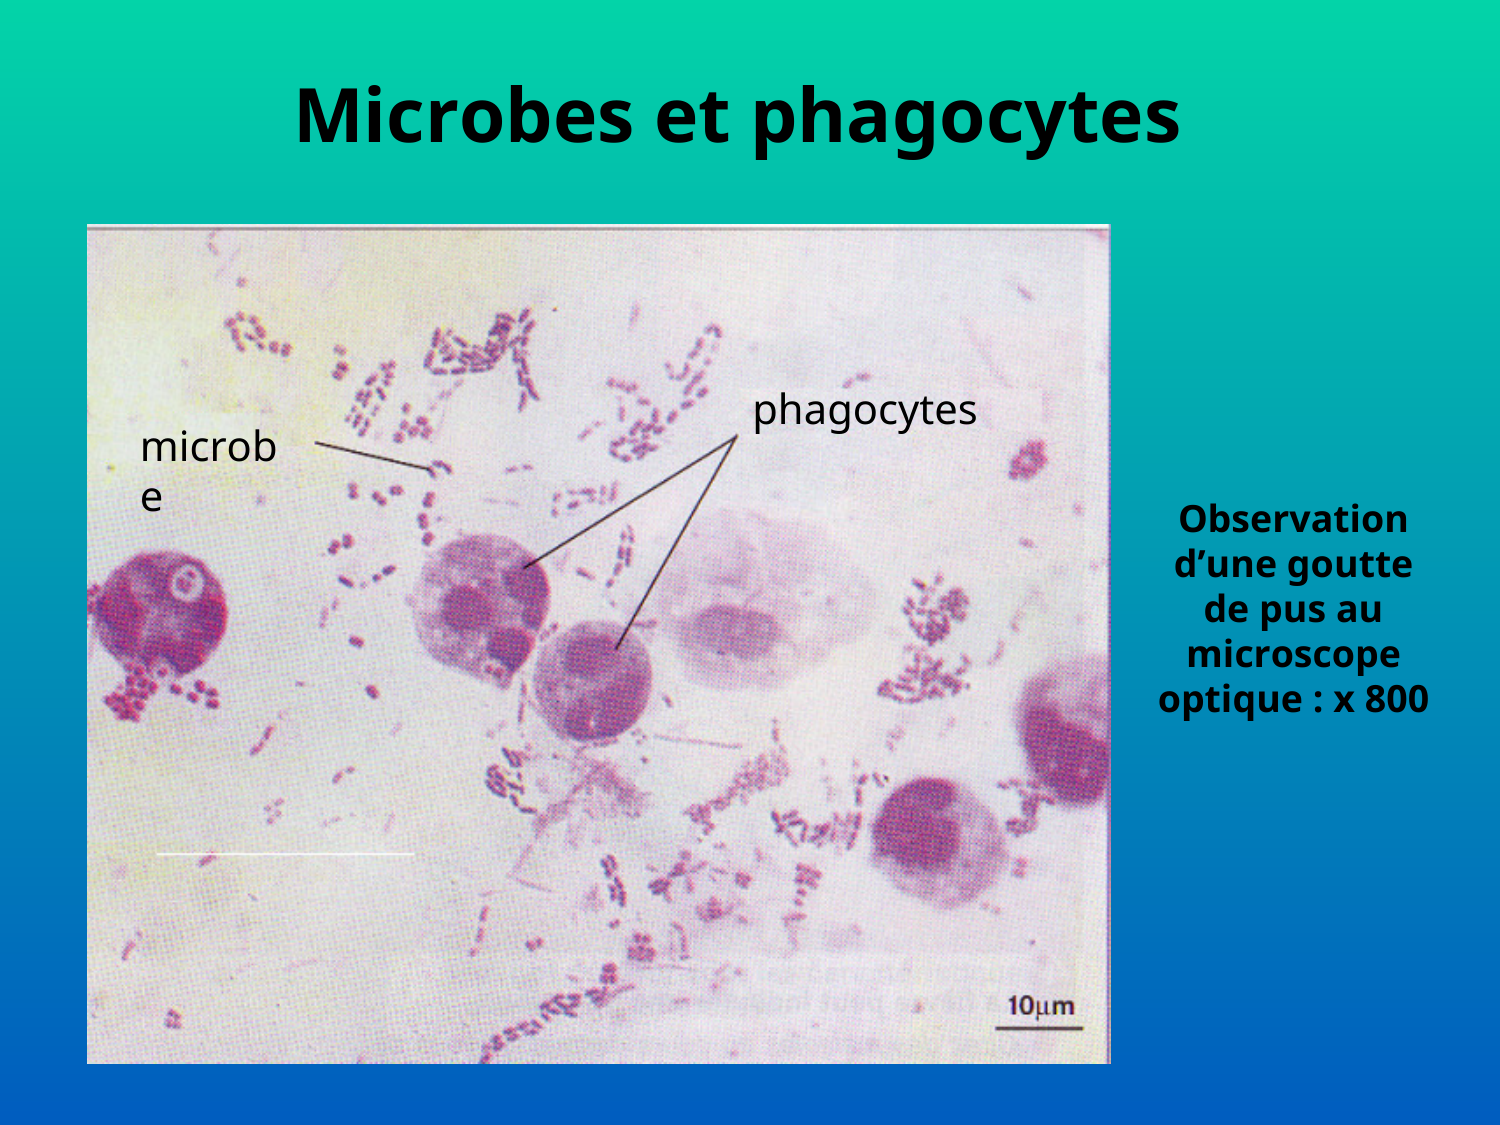

# Microbes et phagocytes
phagocytes
microbe
Observation d’une goutte de pus au microscope optique : x 800